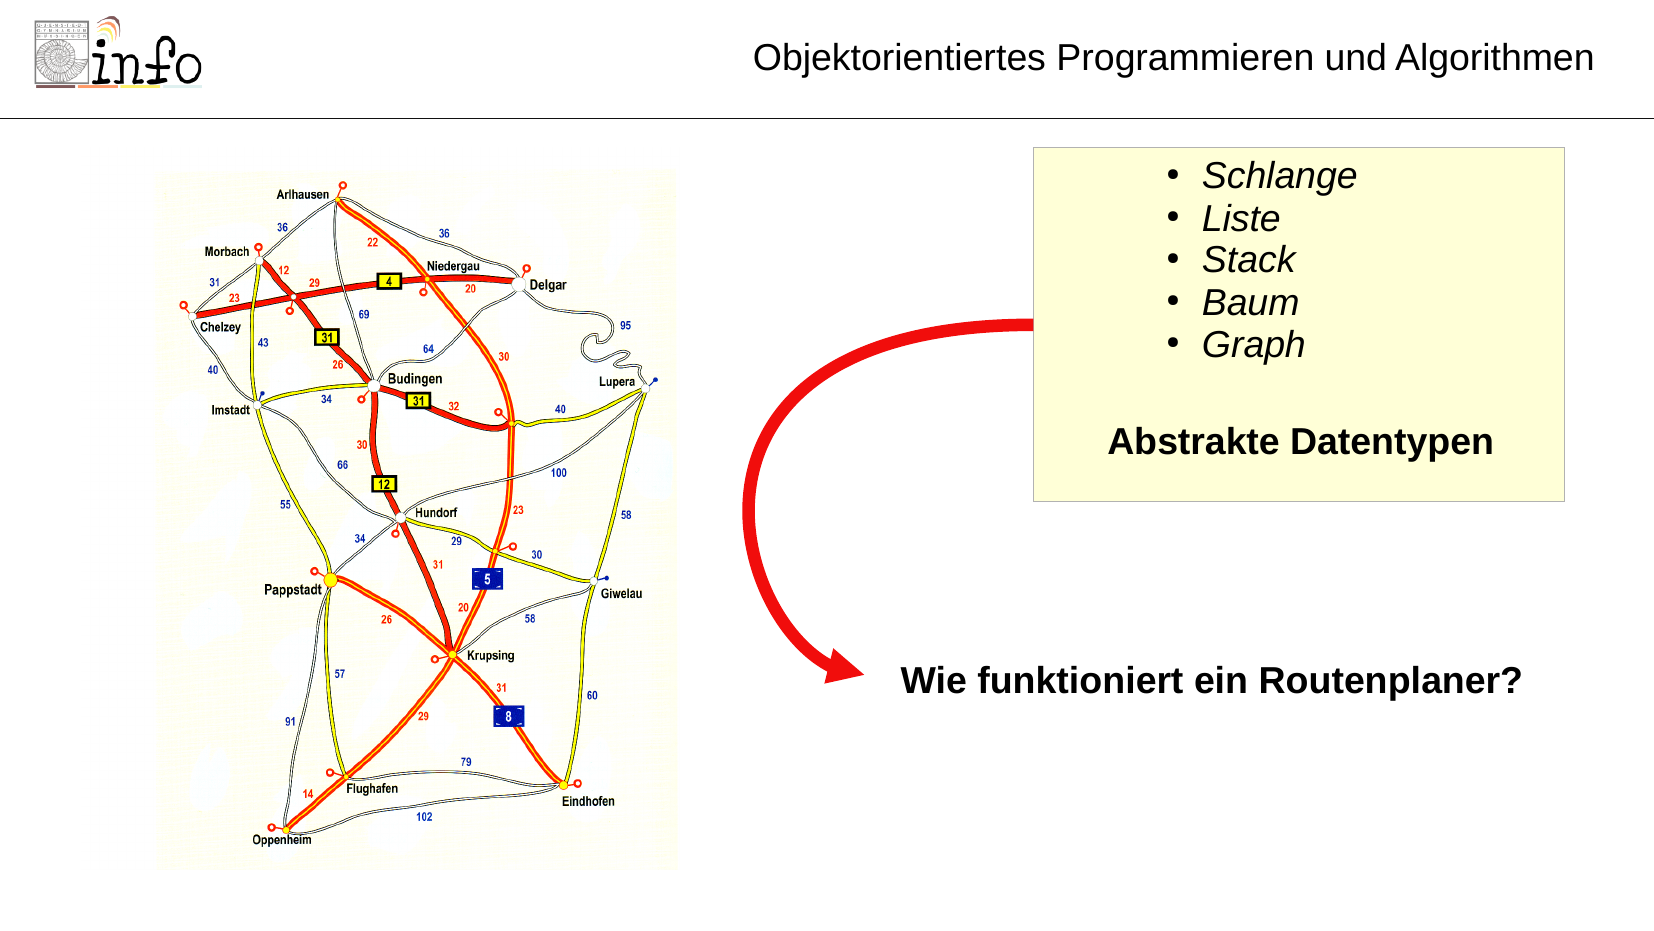

Objektorientiertes Programmieren und Algorithmen
Schlange
Liste
Stack
Baum
Graph
Abstrakte Datentypen
Wie funktioniert ein Routenplaner?